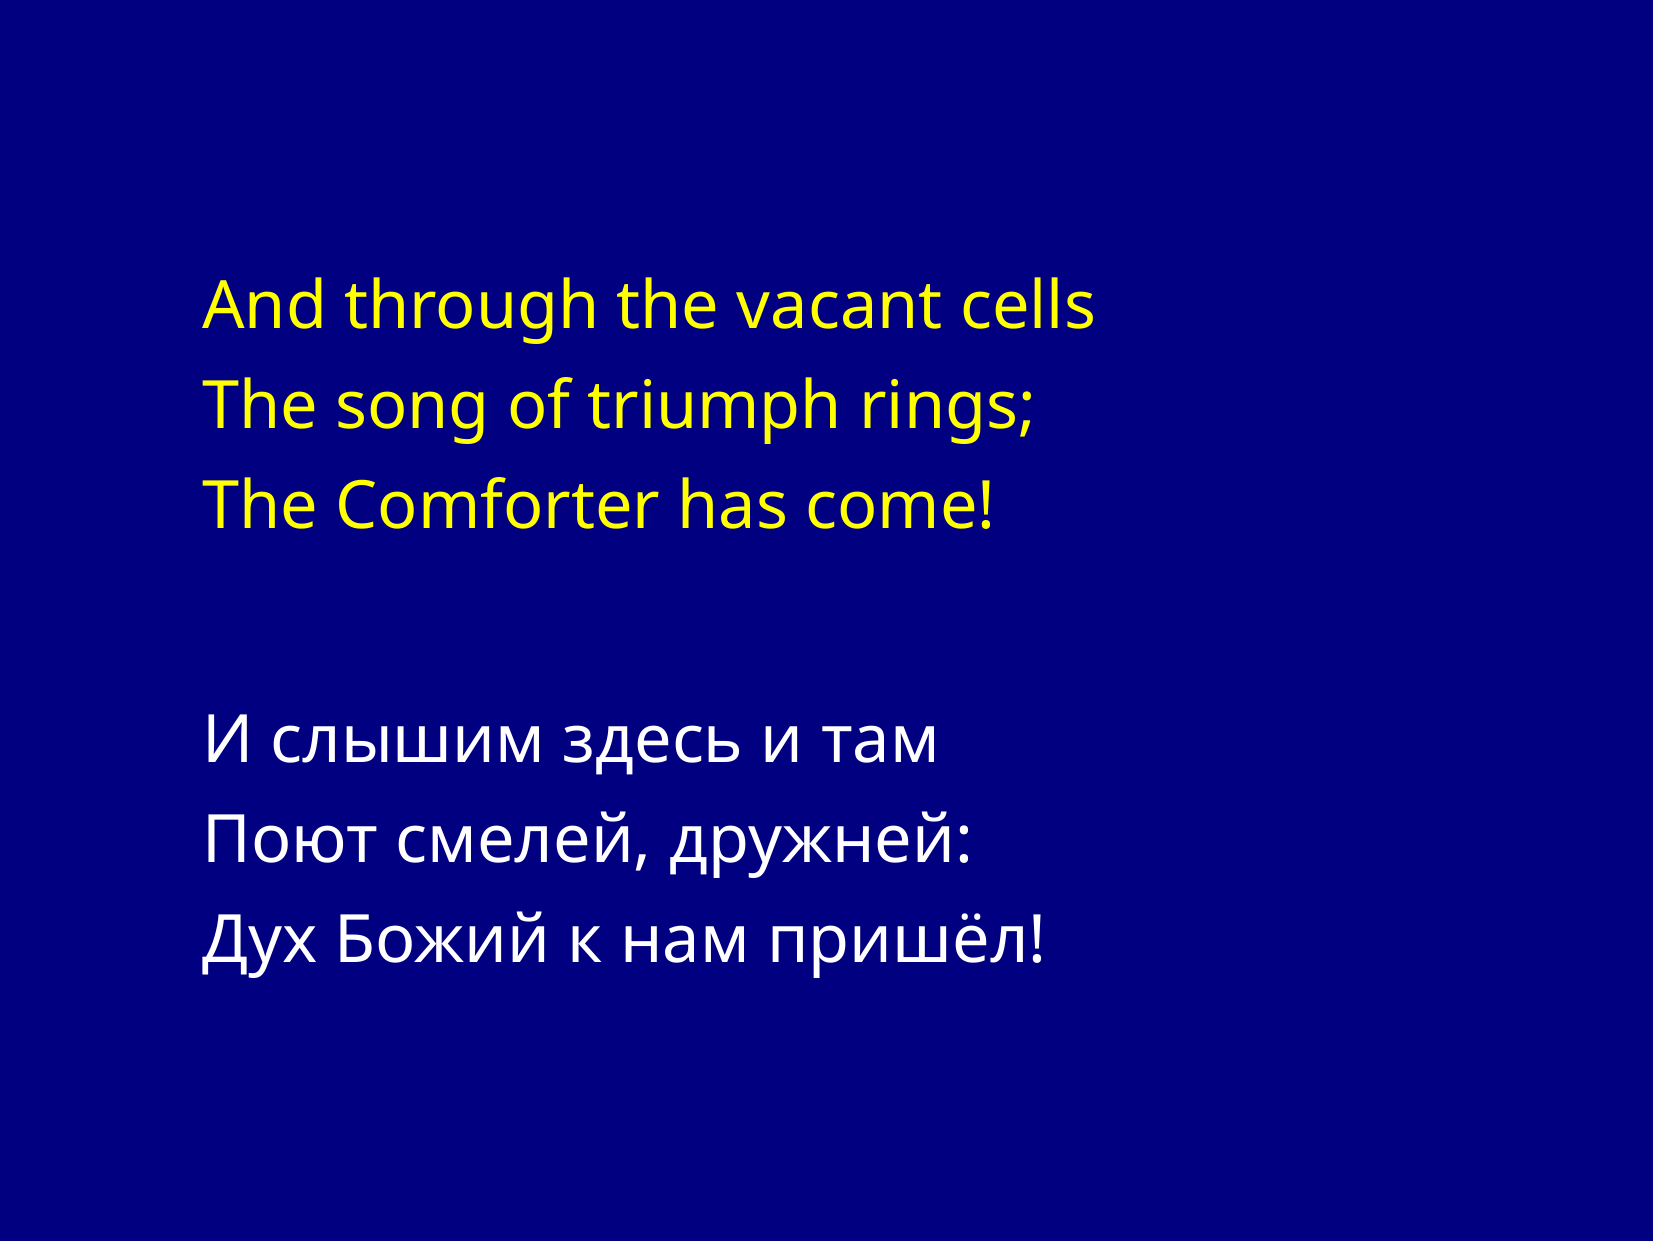

And through the vacant cells
	The song of triumph rings;
	The Comforter has come!
	И слышим здесь и там
	Поют смелей, дружней:
	Дух Божий к нам пришёл!